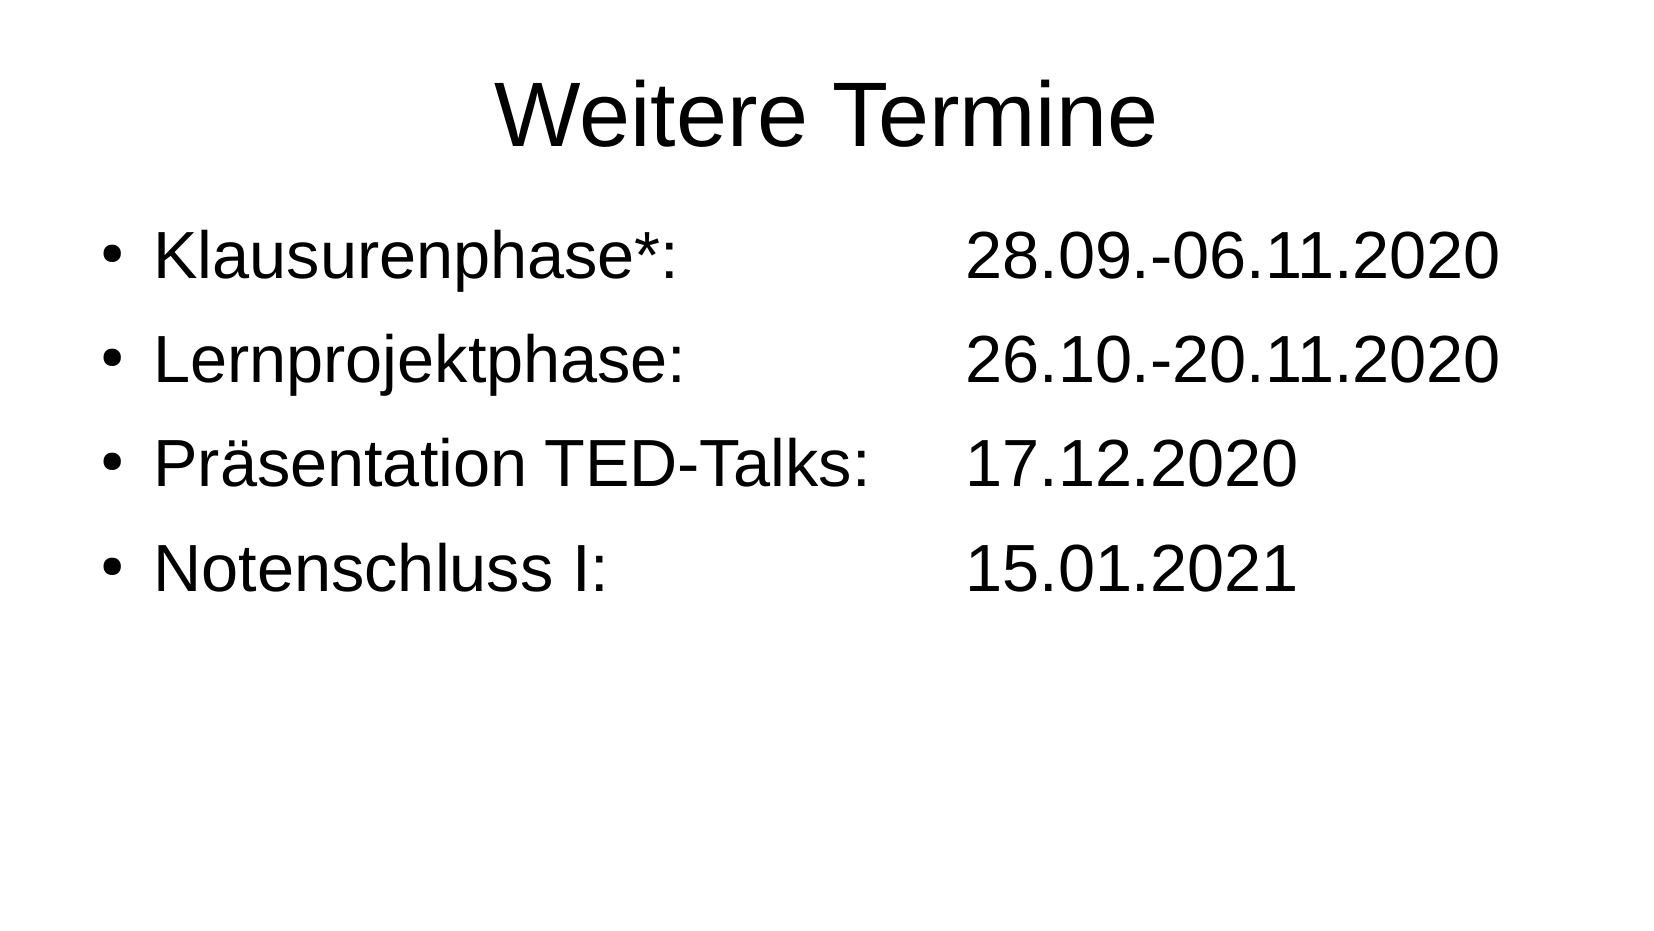

# Weitere Termine
Klausurenphase*:				28.09.-06.11.2020
Lernprojektphase:				26.10.-20.11.2020
Präsentation TED-Talks:		17.12.2020
Notenschluss I:					15.01.2021